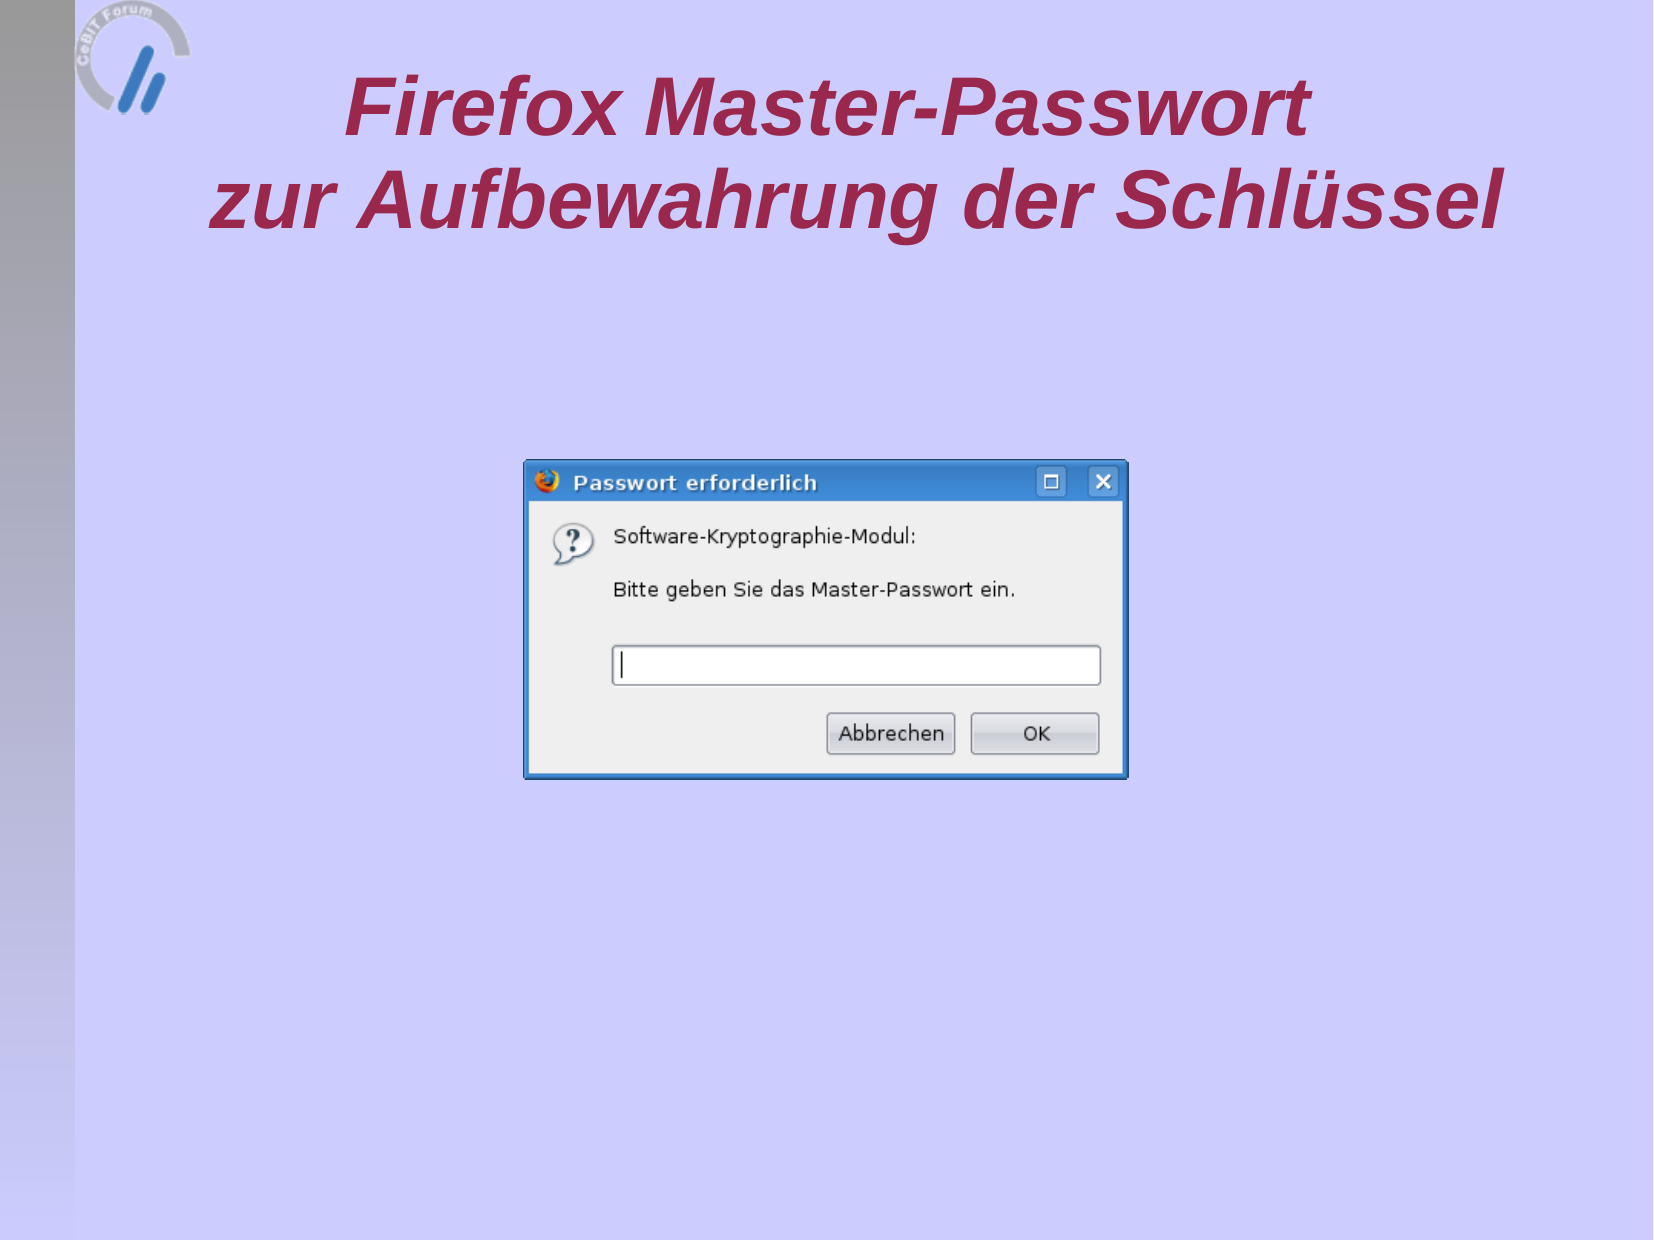

# Firefox Master-Passwort zur Aufbewahrung der Schlüssel